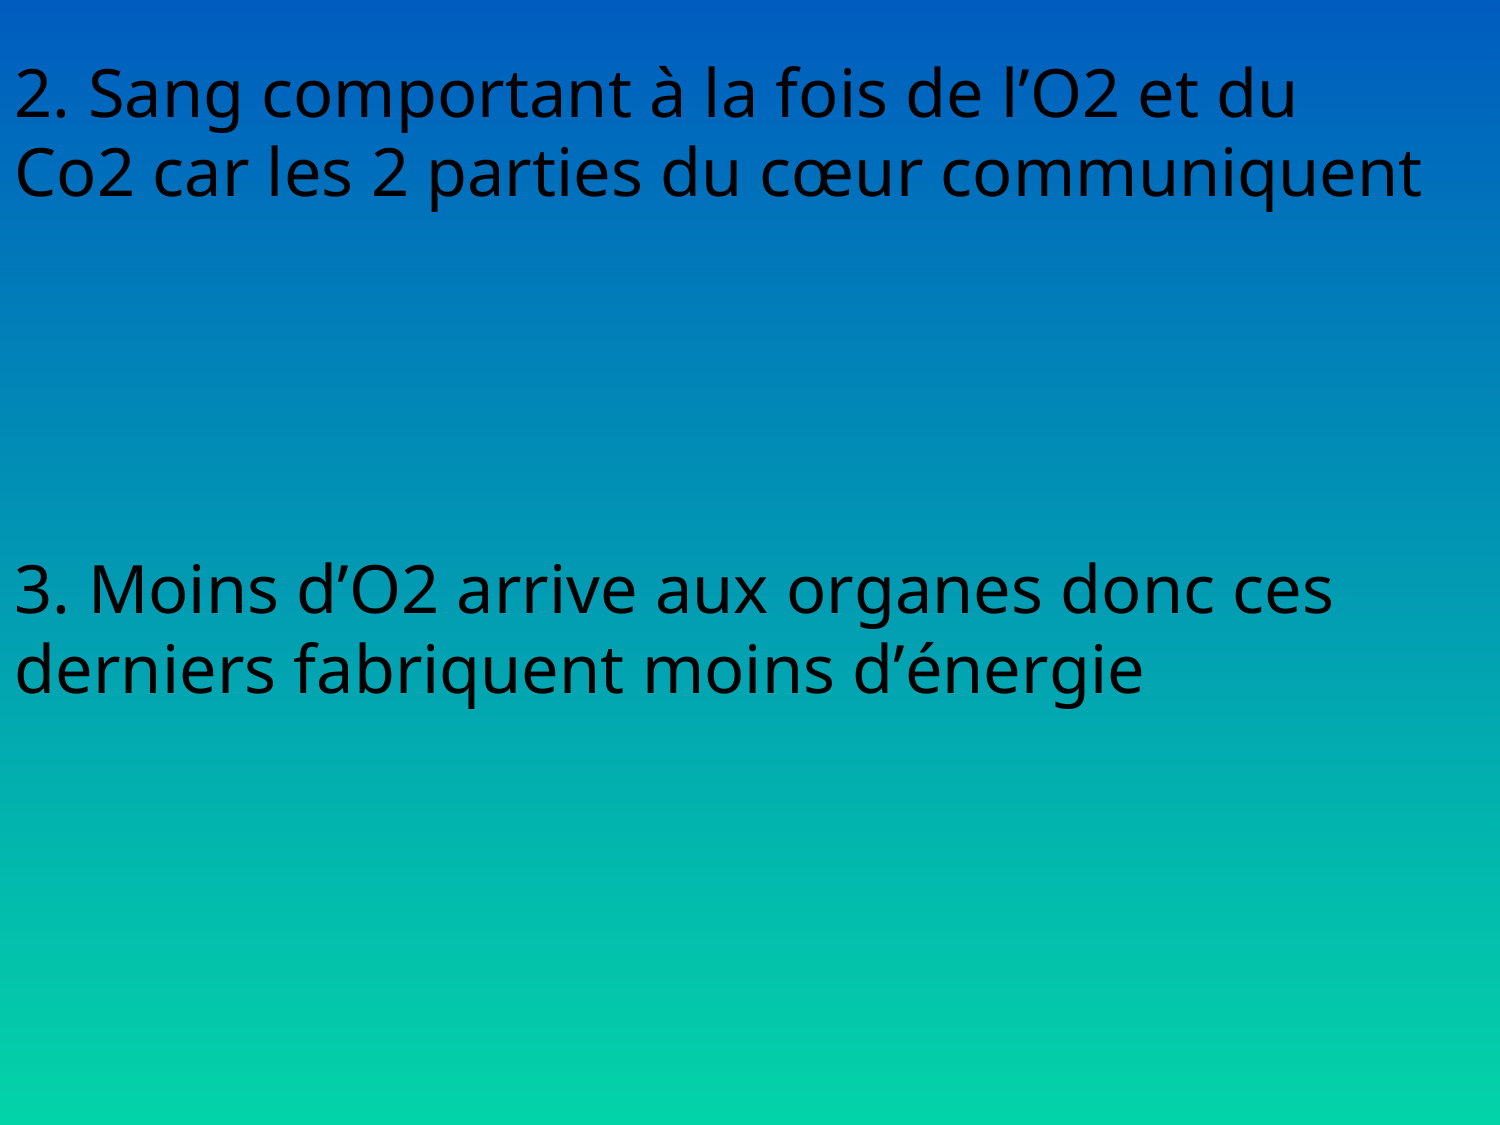

2. Sang comportant à la fois de l’O2 et du Co2 car les 2 parties du cœur communiquent
3. Moins d’O2 arrive aux organes donc ces derniers fabriquent moins d’énergie